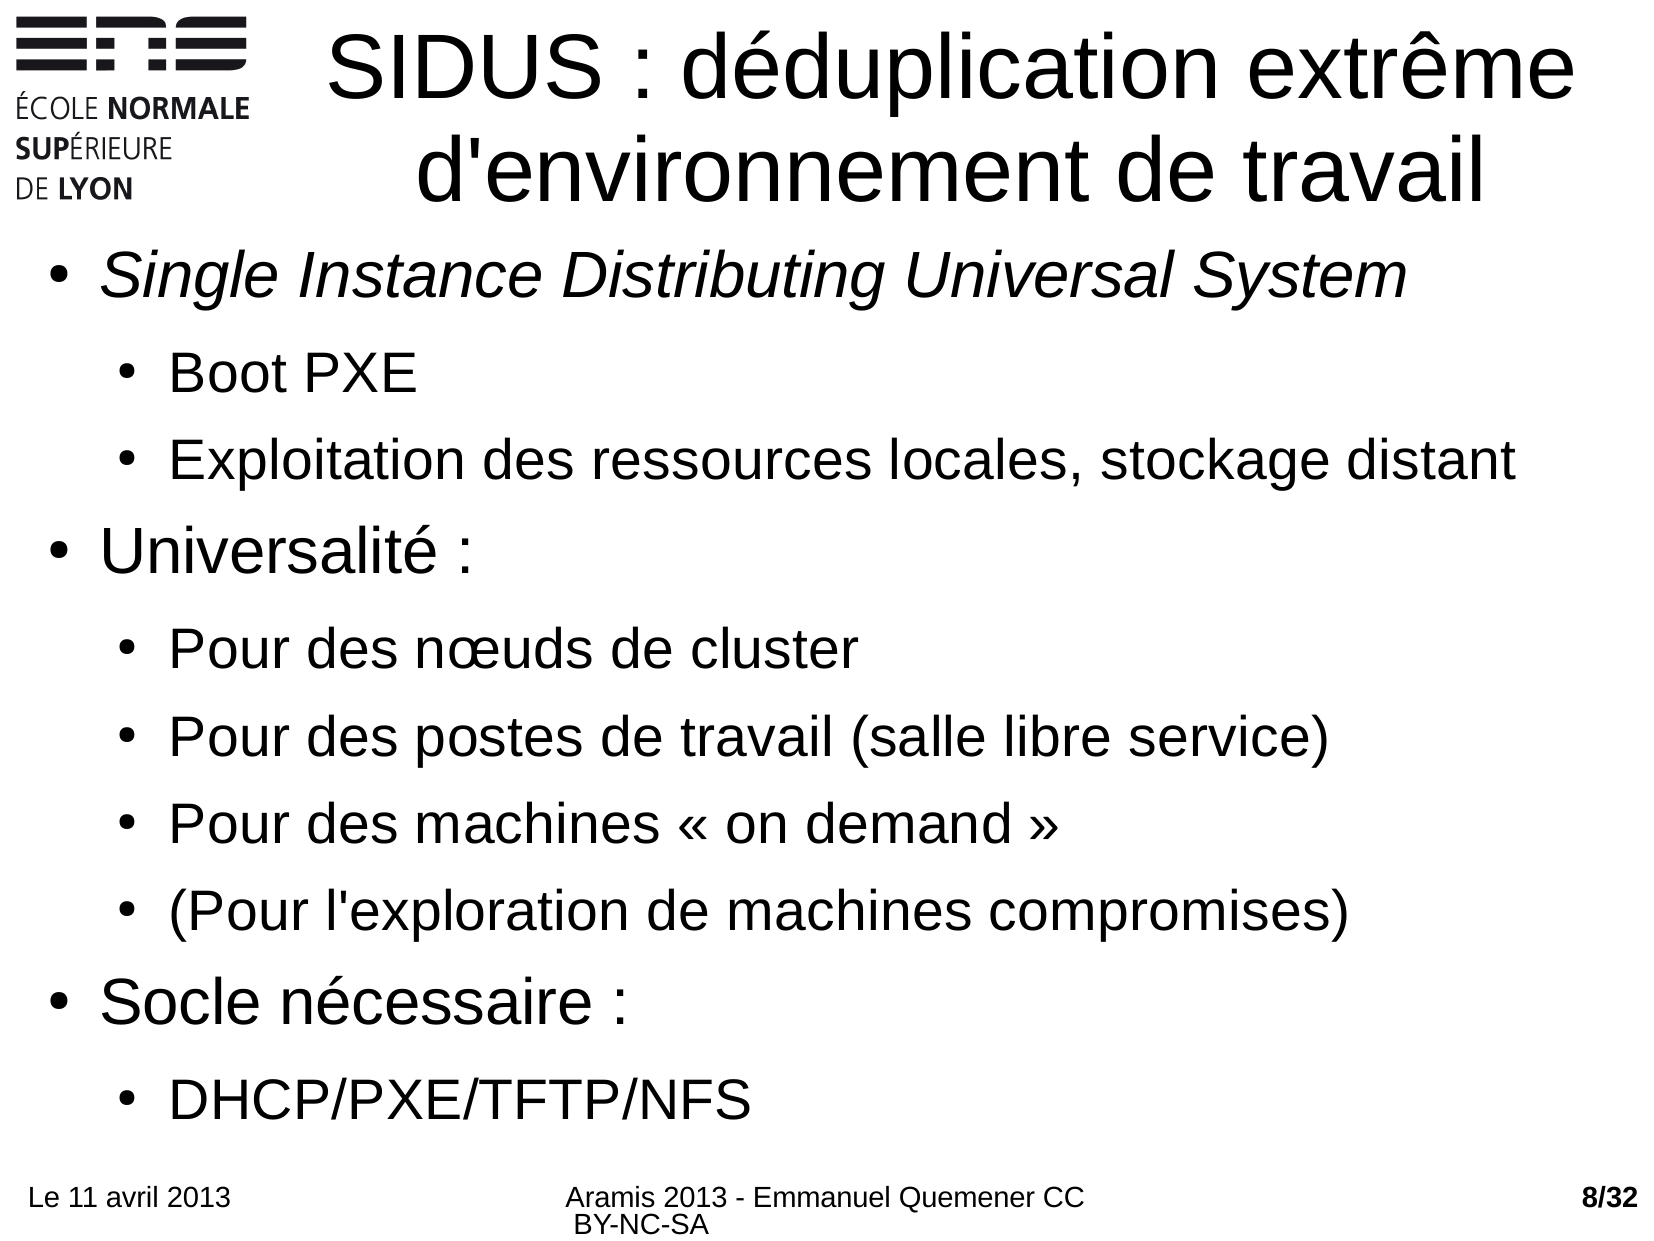

# SIDUS : déduplication extrême d'environnement de travail
Single Instance Distributing Universal System
Boot PXE
Exploitation des ressources locales, stockage distant
Universalité :
Pour des nœuds de cluster
Pour des postes de travail (salle libre service)
Pour des machines « on demand »
(Pour l'exploration de machines compromises)
Socle nécessaire :
DHCP/PXE/TFTP/NFS
Le 11 avril 2013
Aramis 2013 - Emmanuel Quemener CC BY-NC-SA
8